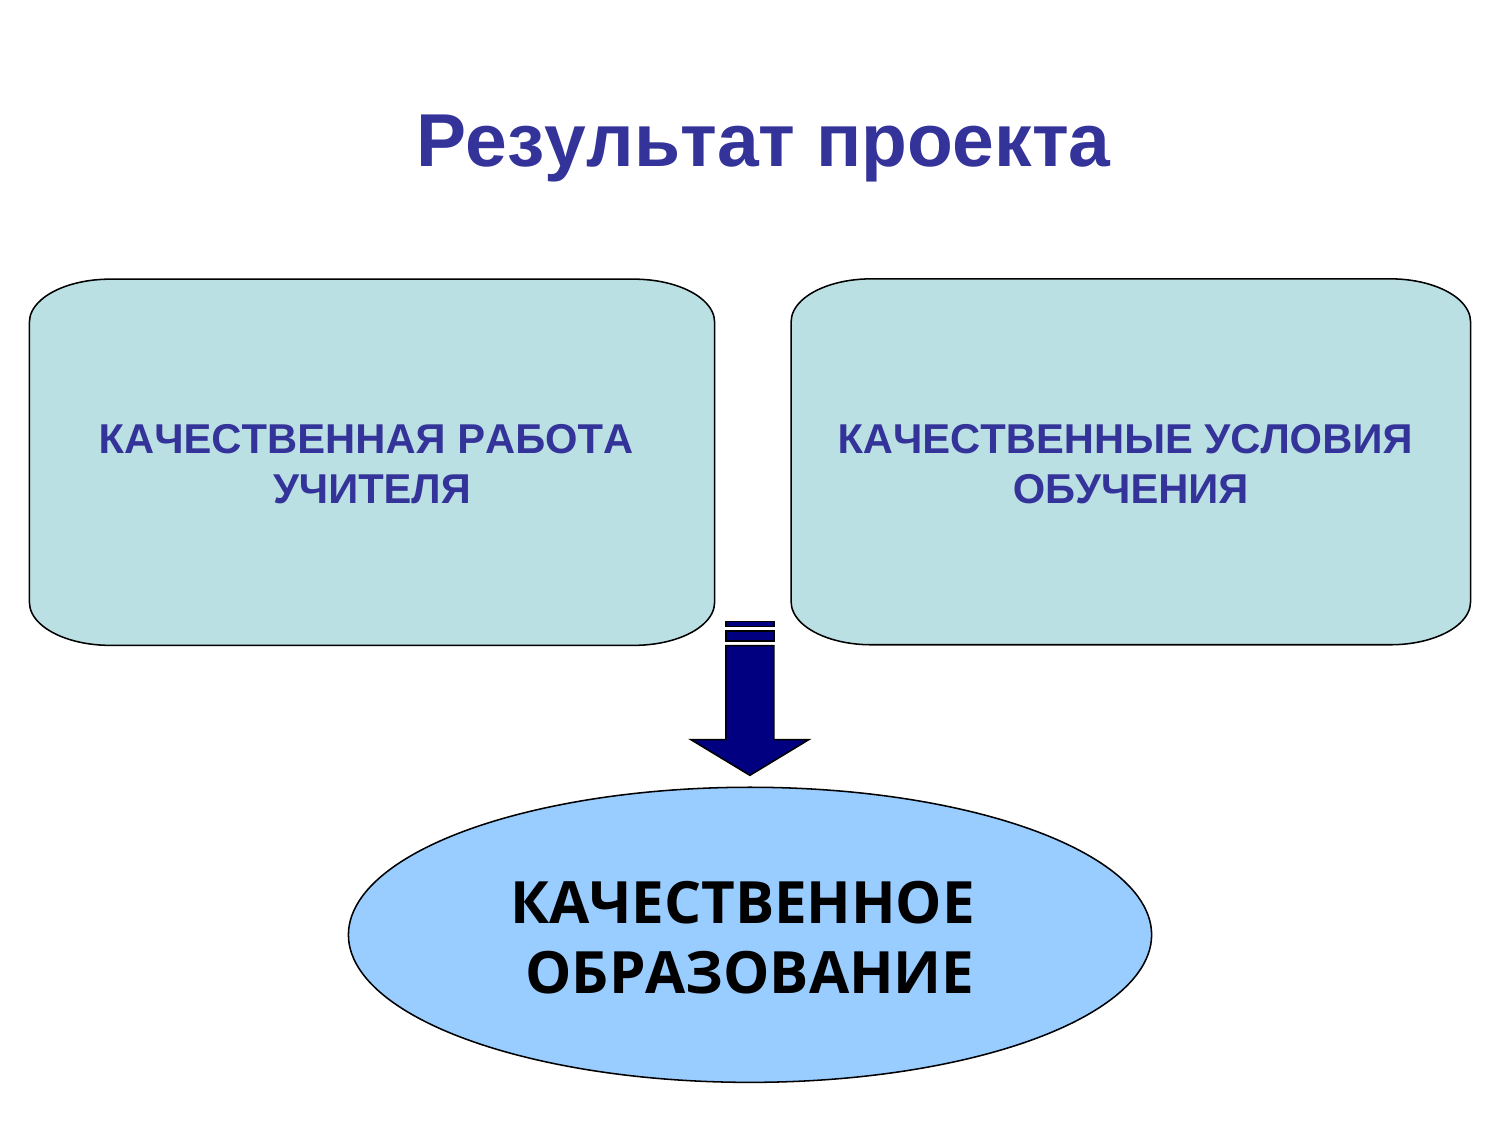

Результат проекта
КАЧЕСТВЕННЫЕ УСЛОВИЯ
ОБУЧЕНИЯ
КАЧЕСТВЕННАЯ РАБОТА
УЧИТЕЛЯ
КАЧЕСТВЕННОЕ
ОБРАЗОВАНИЕ